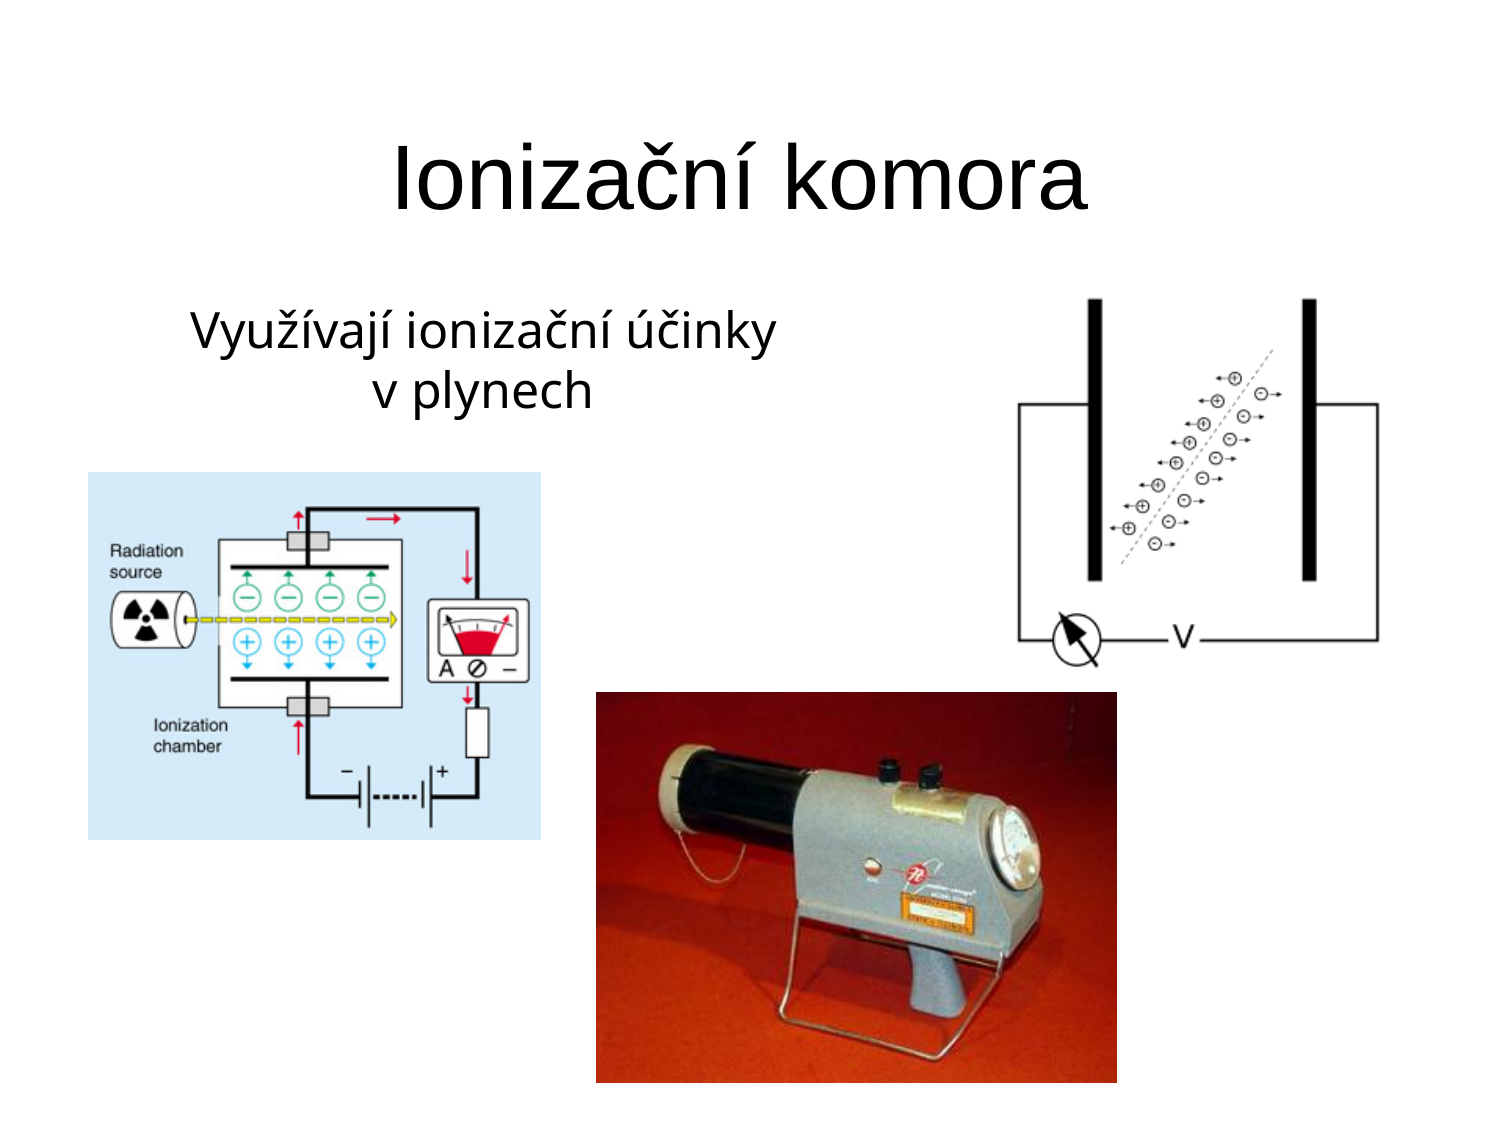

# Ionizační komora
Využívají ionizační účinky
v plynech